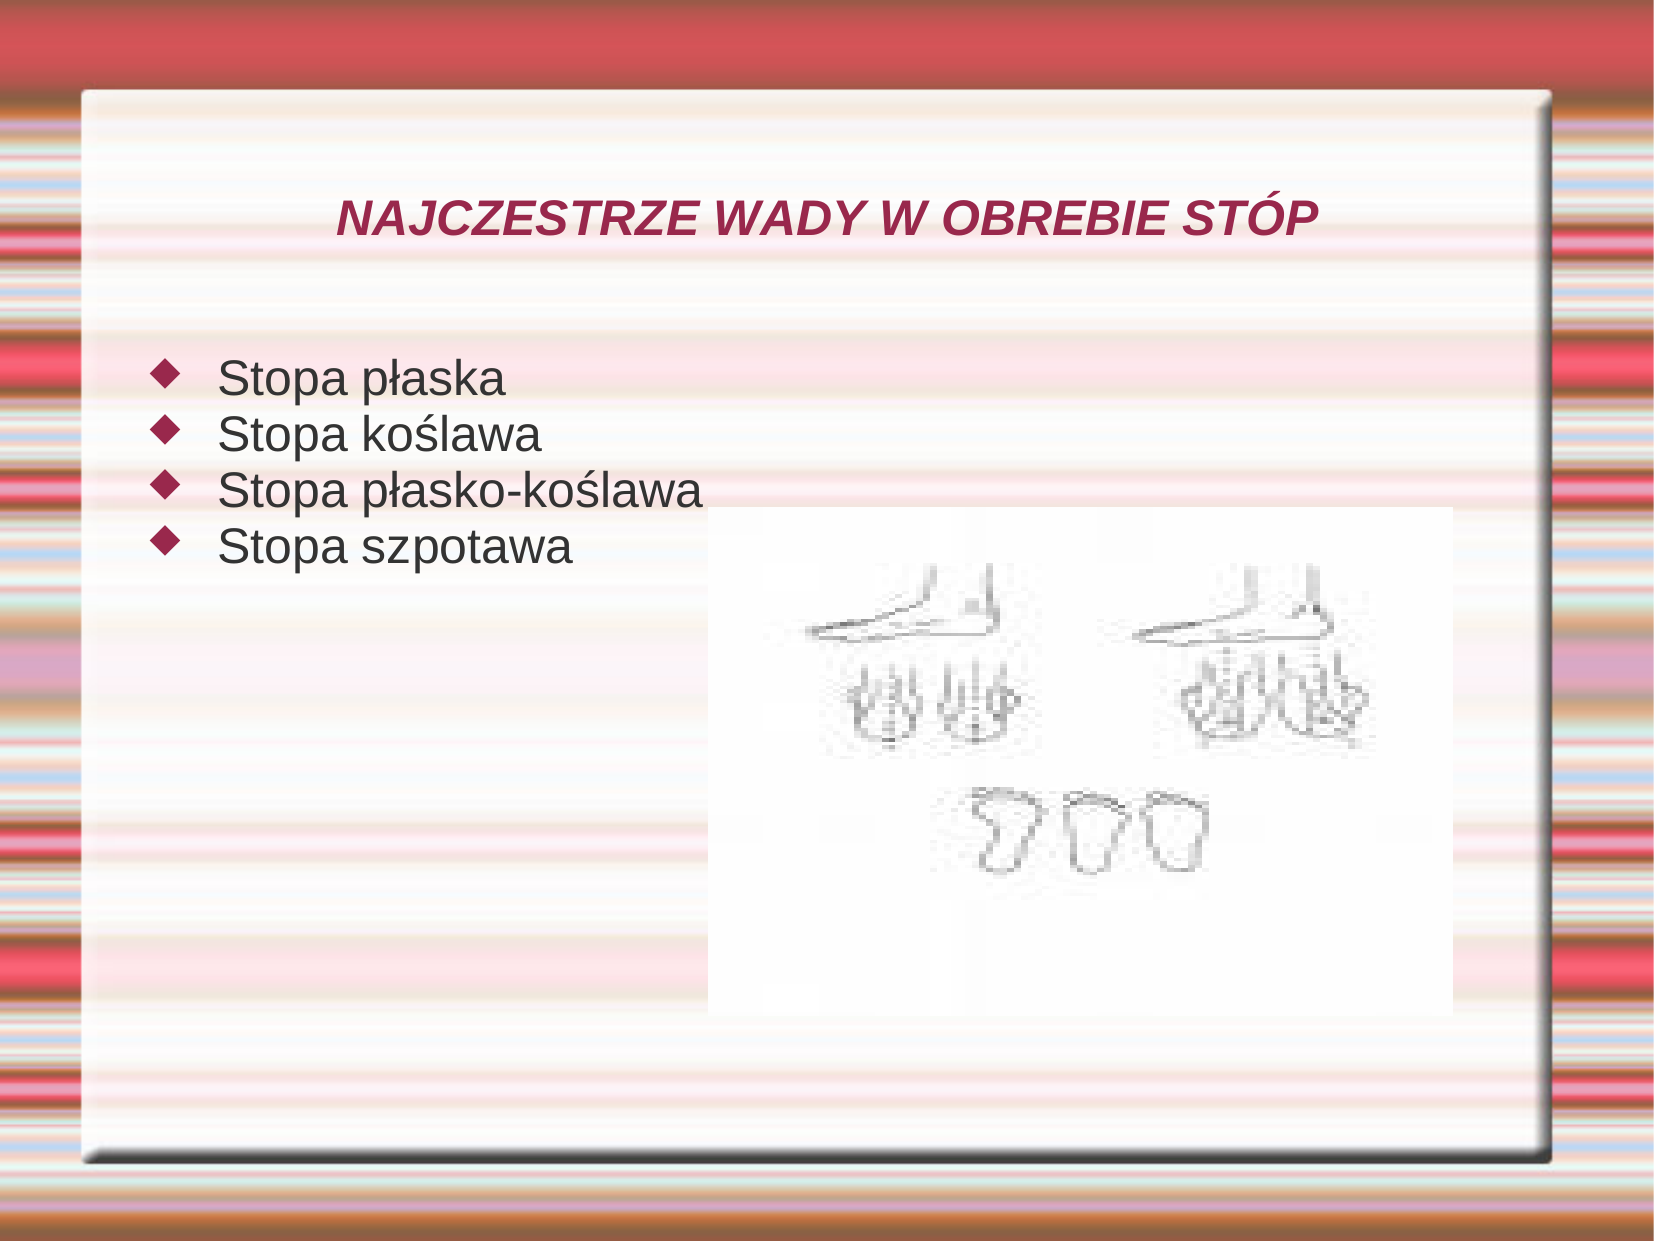

# NAJCZESTRZE WADY W OBREBIE STÓP
Stopa płaska
Stopa koślawa
Stopa płasko-koślawa
Stopa szpotawa